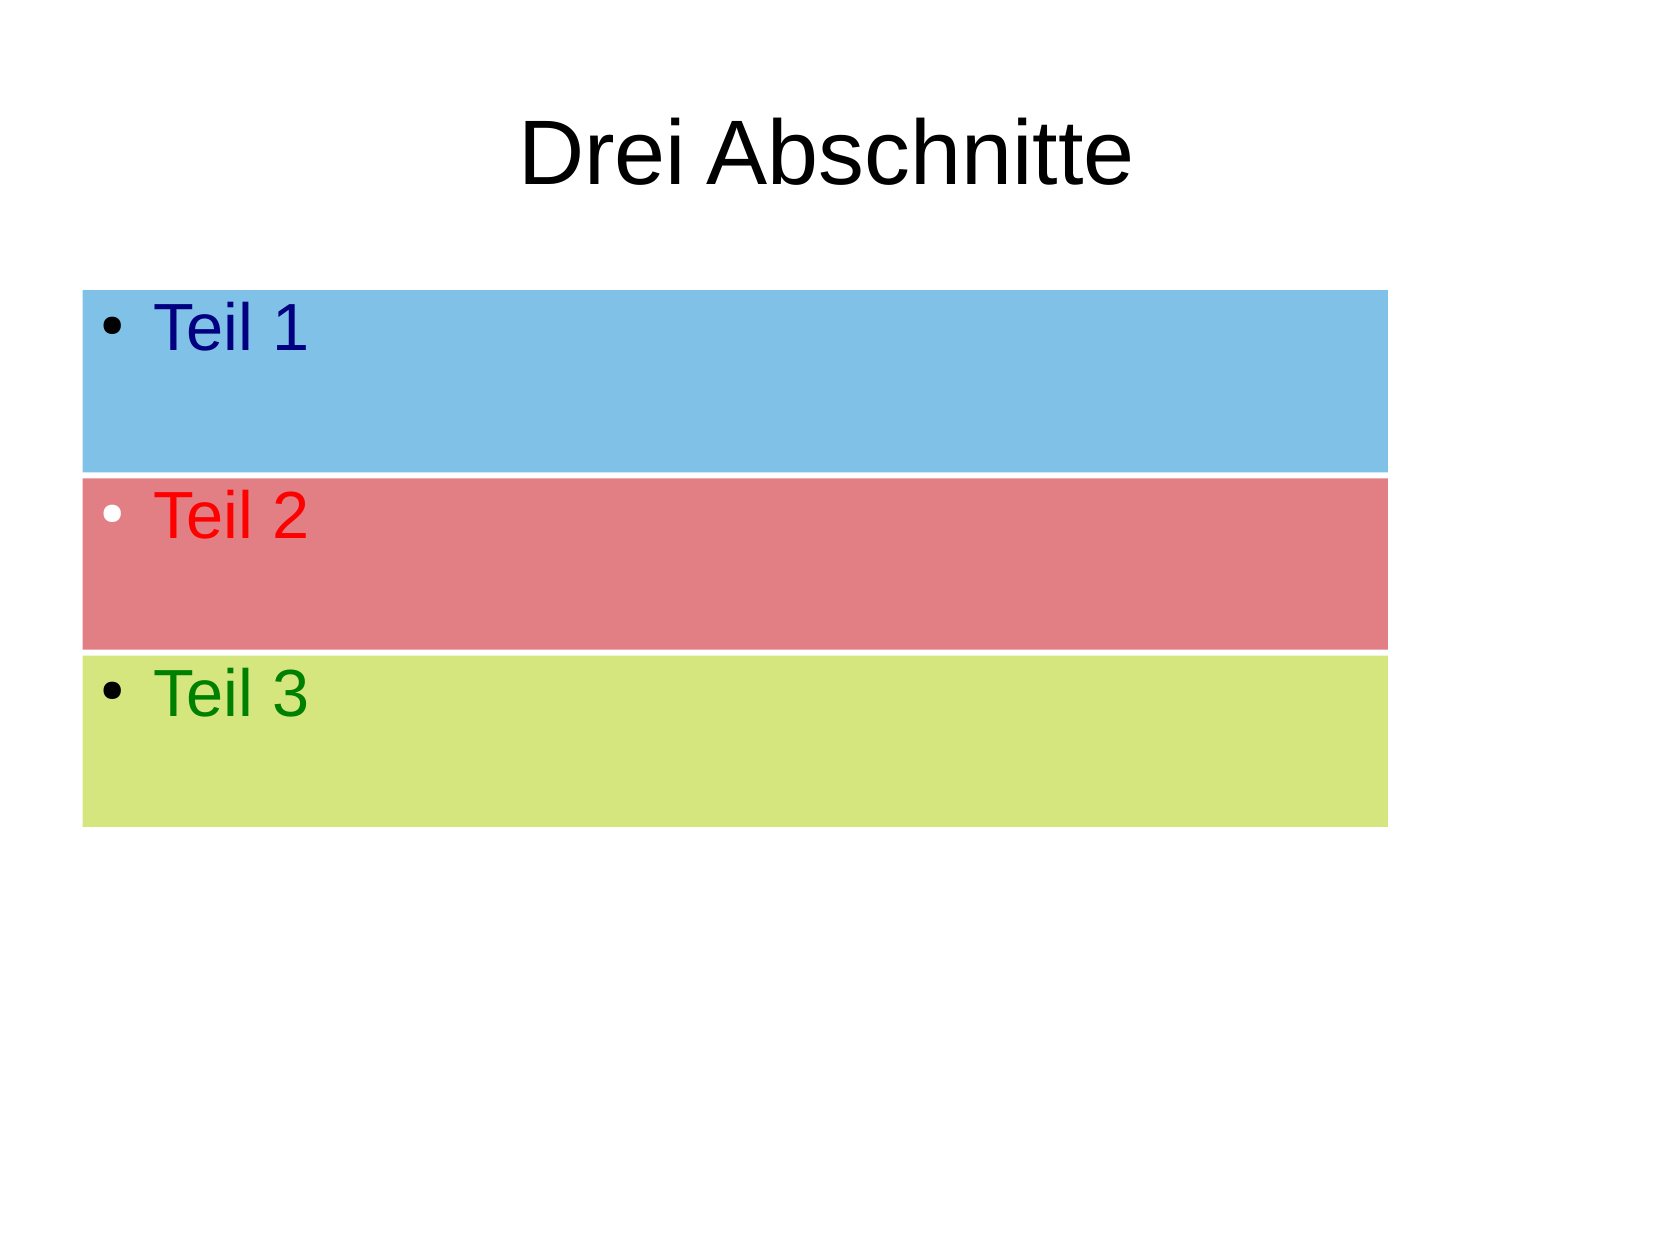

# Drei Abschnitte
Teil 1
Teil 2
Teil 3